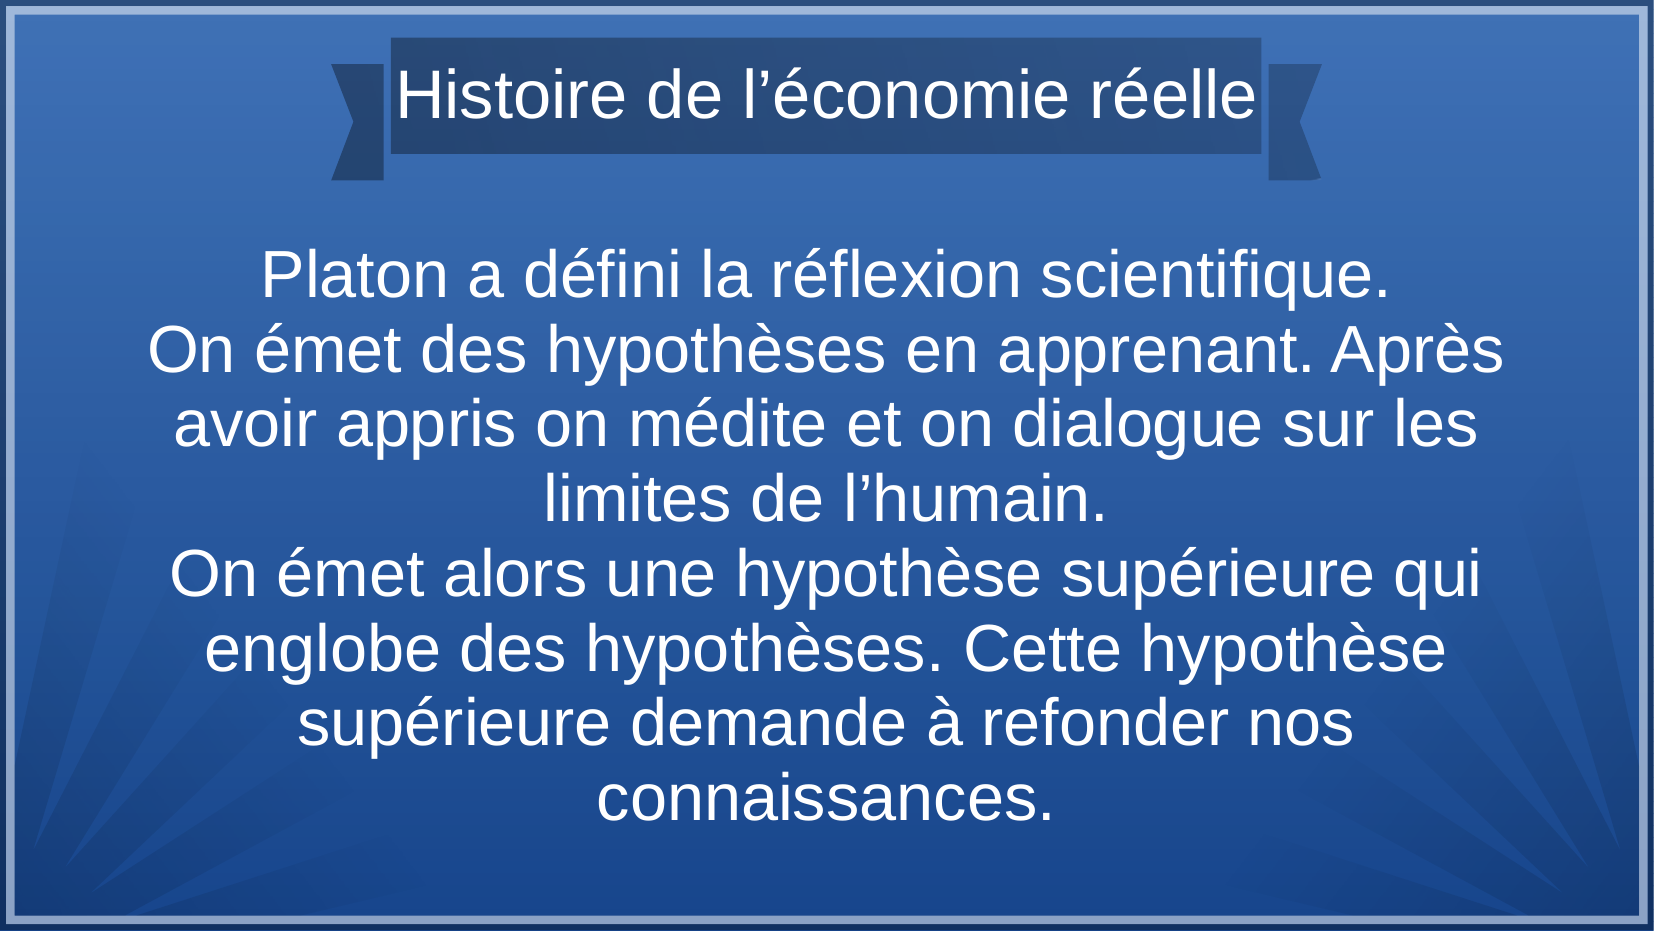

# Histoire de l’économie réelle
Platon a défini la réflexion scientifique.
On émet des hypothèses en apprenant. Après avoir appris on médite et on dialogue sur les limites de l’humain.
On émet alors une hypothèse supérieure qui englobe des hypothèses. Cette hypothèse supérieure demande à refonder nos connaissances.